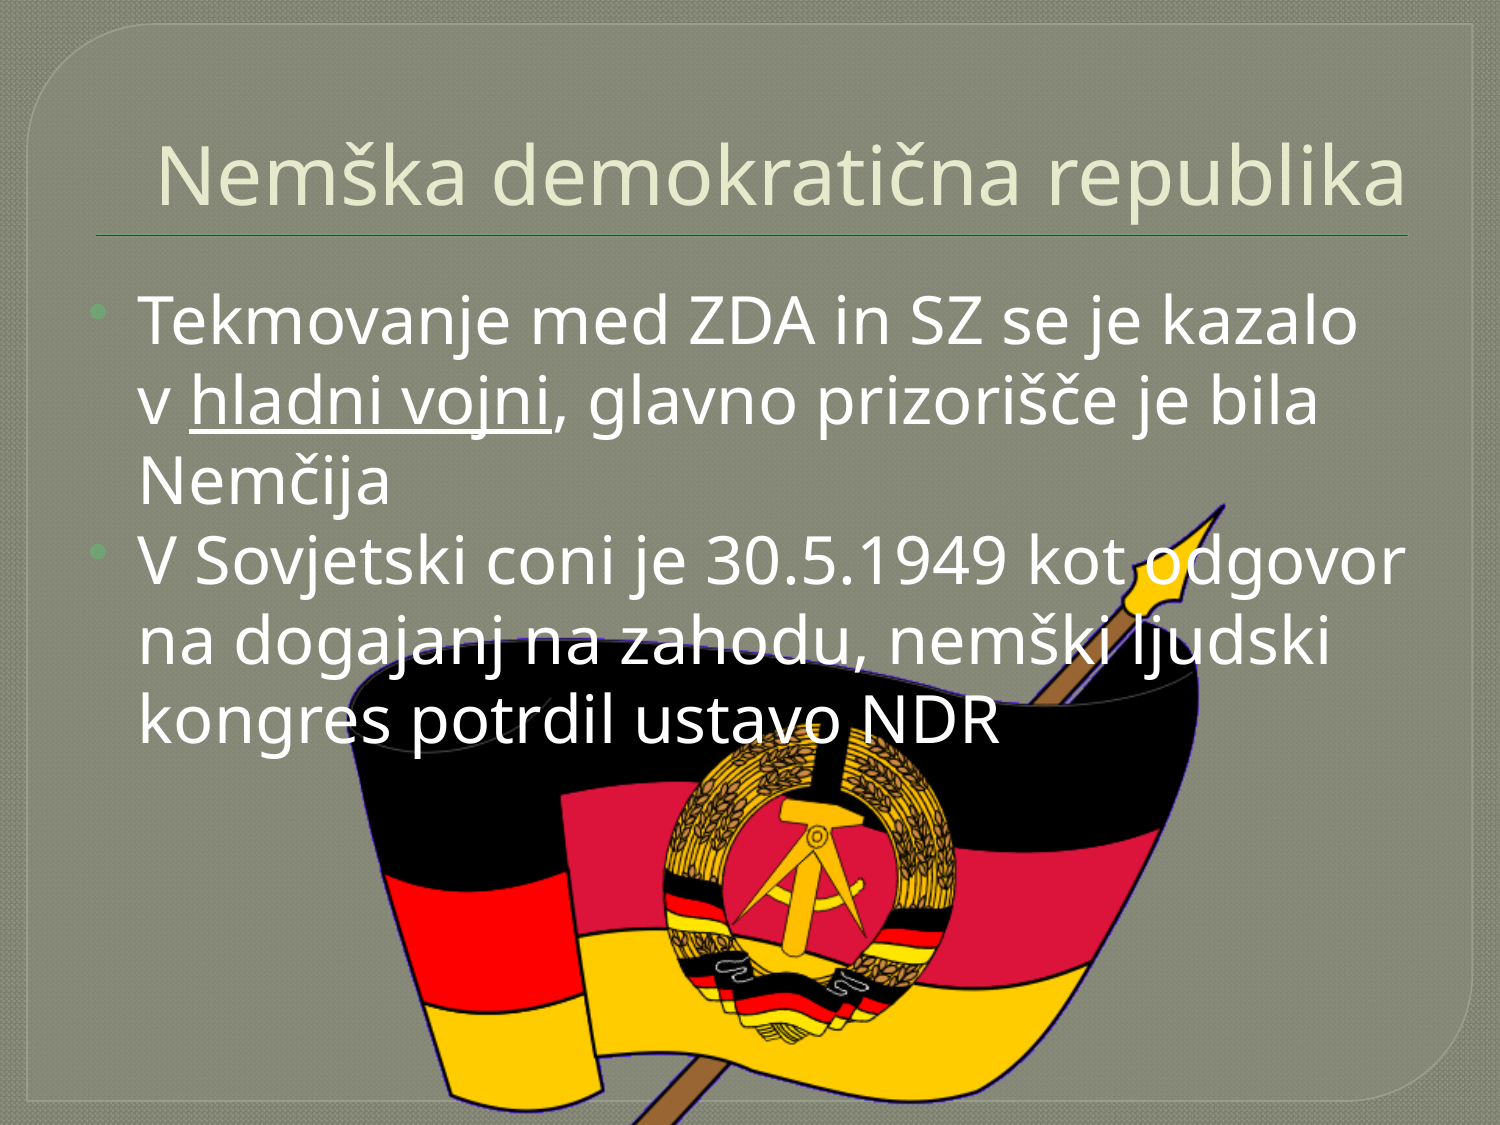

# Nemška demokratična republika
Tekmovanje med ZDA in SZ se je kazalo v hladni vojni, glavno prizorišče je bila Nemčija
V Sovjetski coni je 30.5.1949 kot odgovor na dogajanj na zahodu, nemški ljudski kongres potrdil ustavo NDR